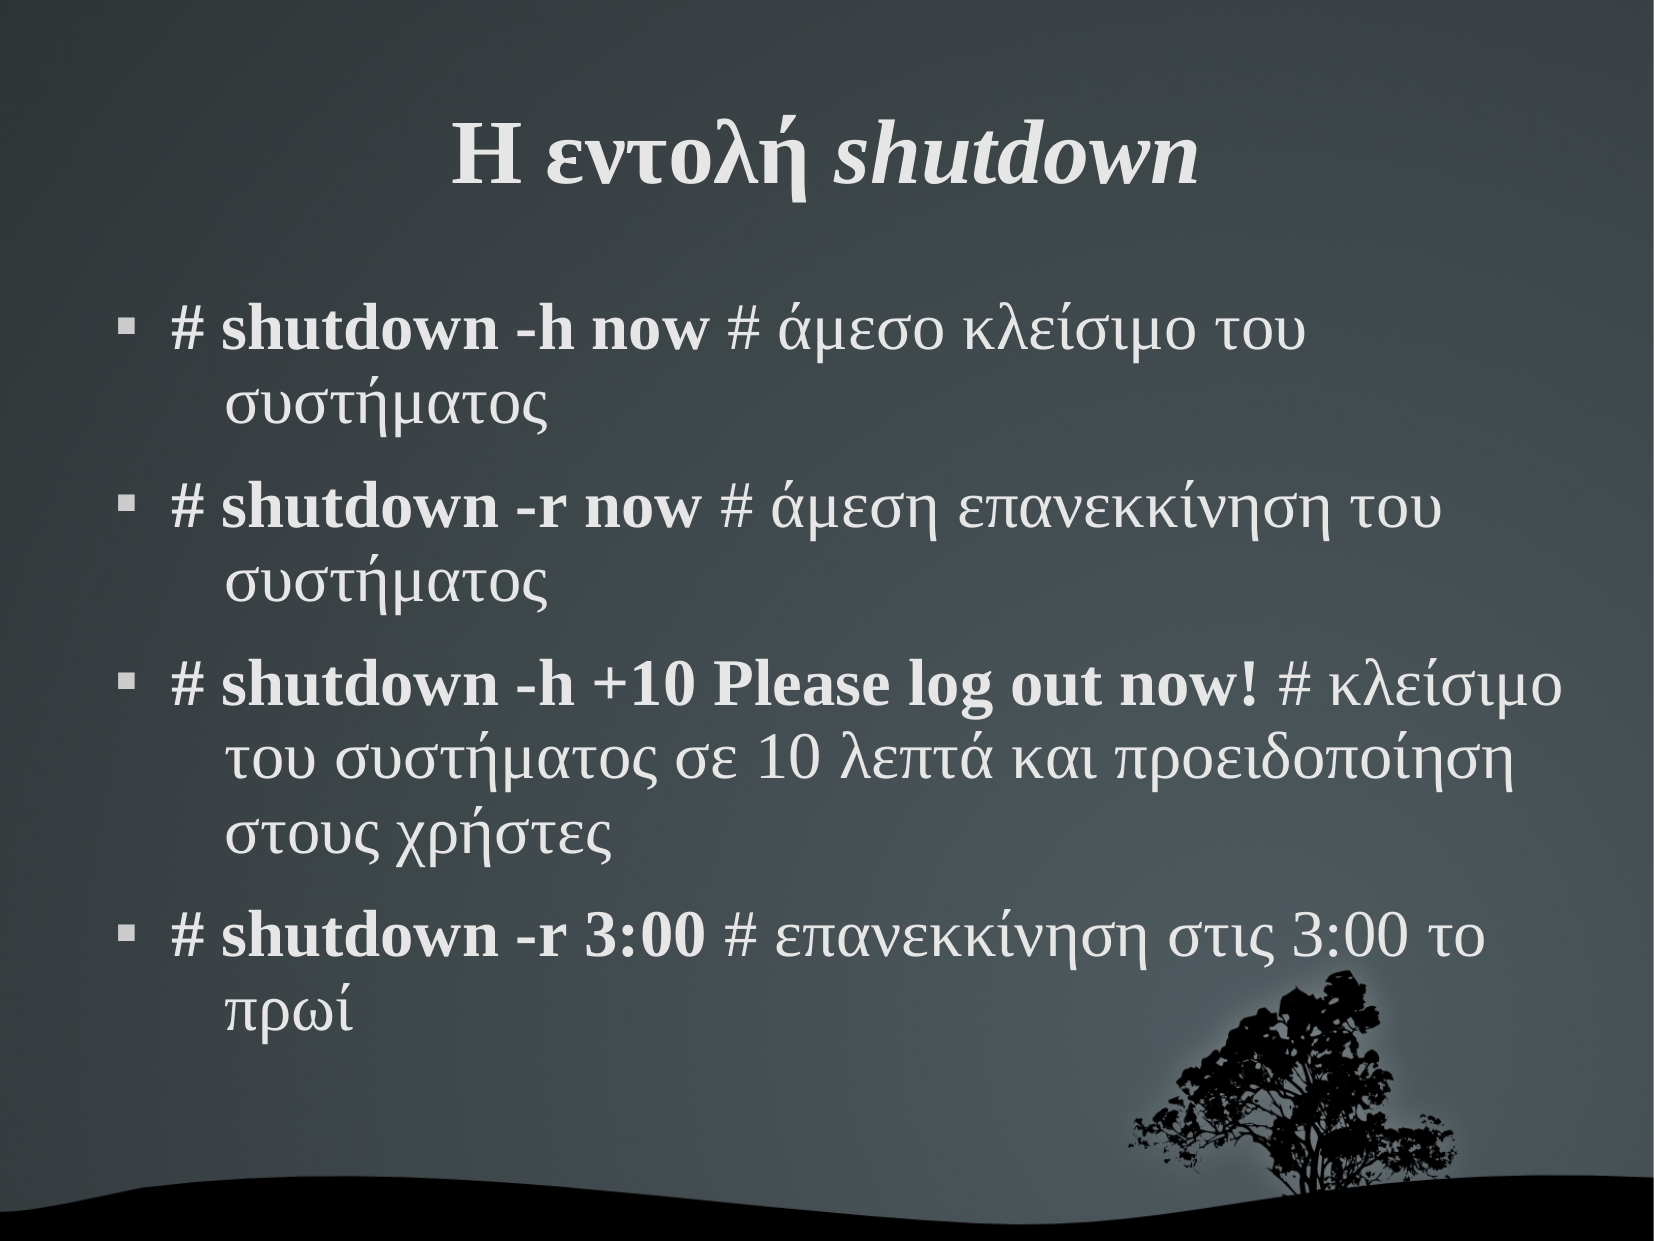

# Η εντολή shutdown
# shutdown -h now # άμεσο κλείσιμο του συστήματος
# shutdown -r now # άμεση επανεκκίνηση του συστήματος
# shutdown -h +10 Please log out now! # κλείσιμο του συστήματος σε 10 λεπτά και προειδοποίηση στους χρήστες
# shutdown -r 3:00 # επανεκκίνηση στις 3:00 το πρωί